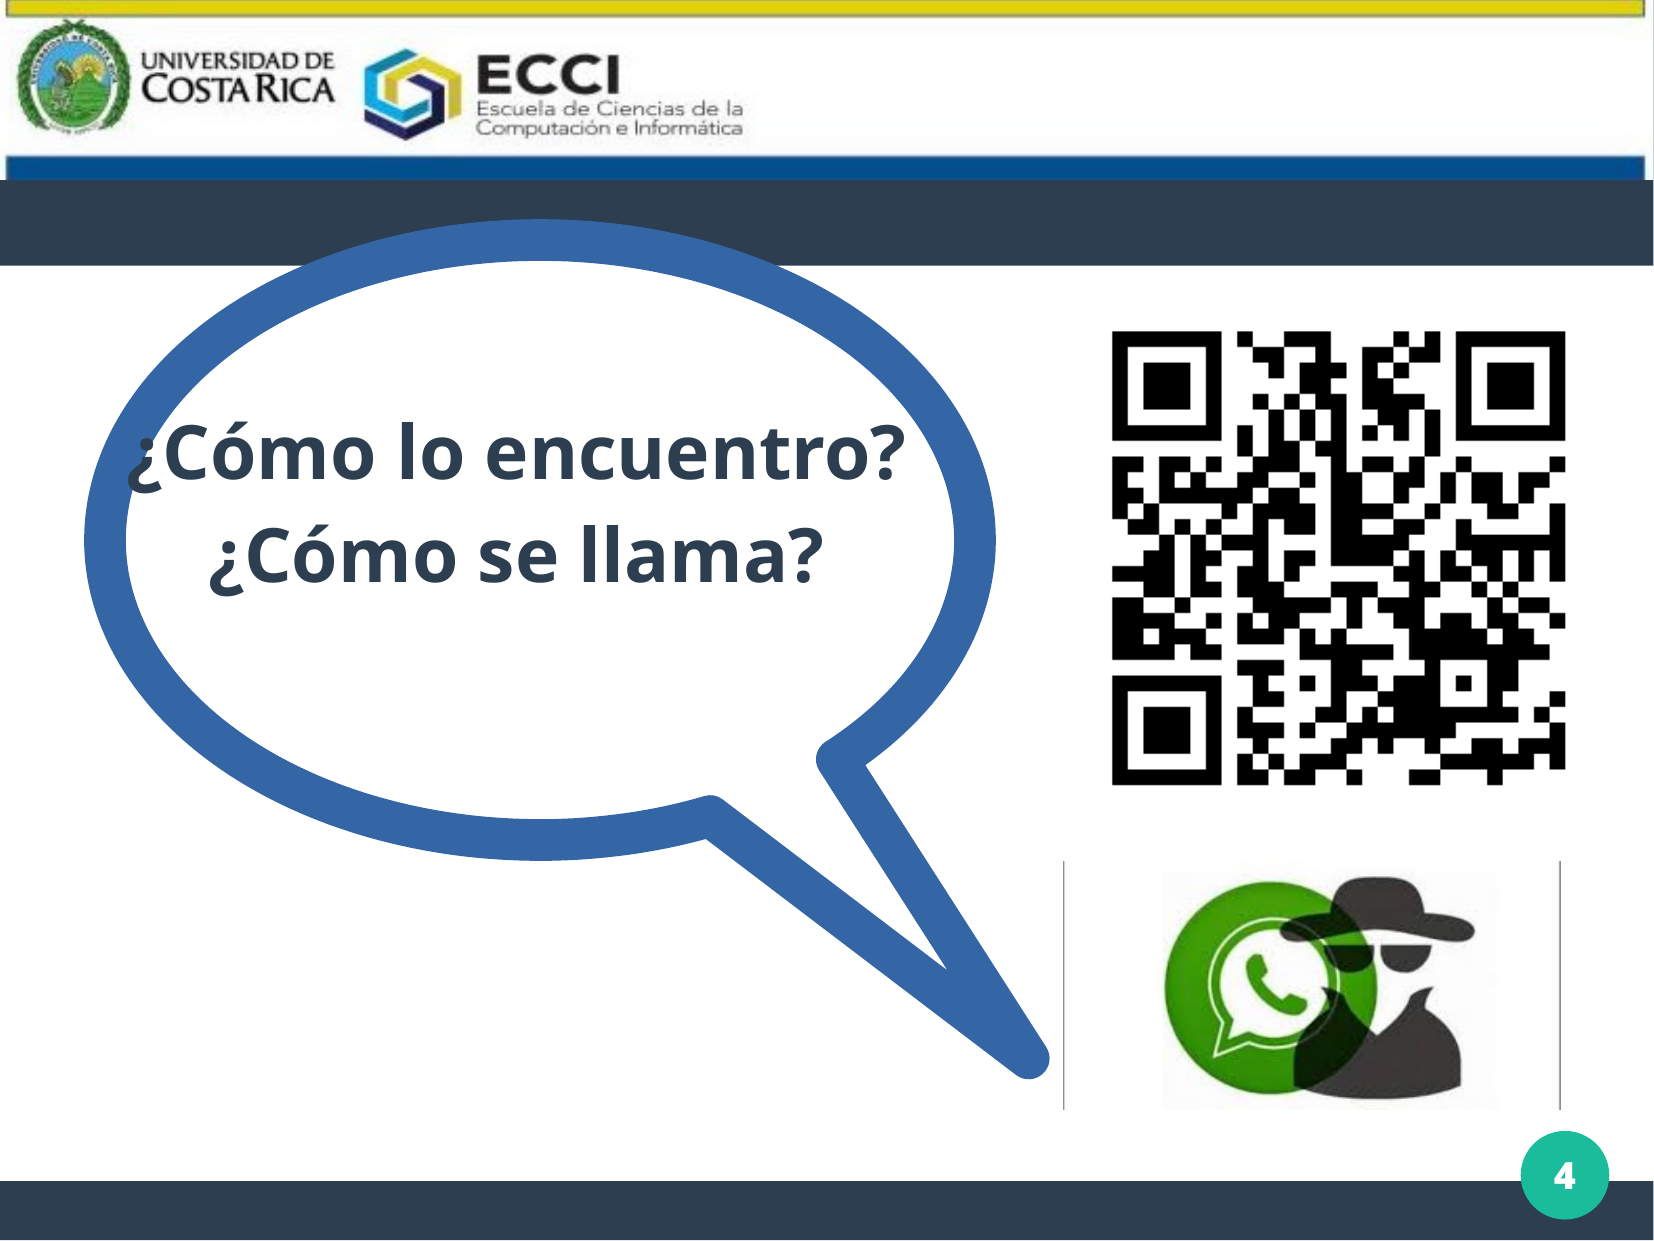

# ¿Cómo lo encuentro?
¿Cómo se llama?
4